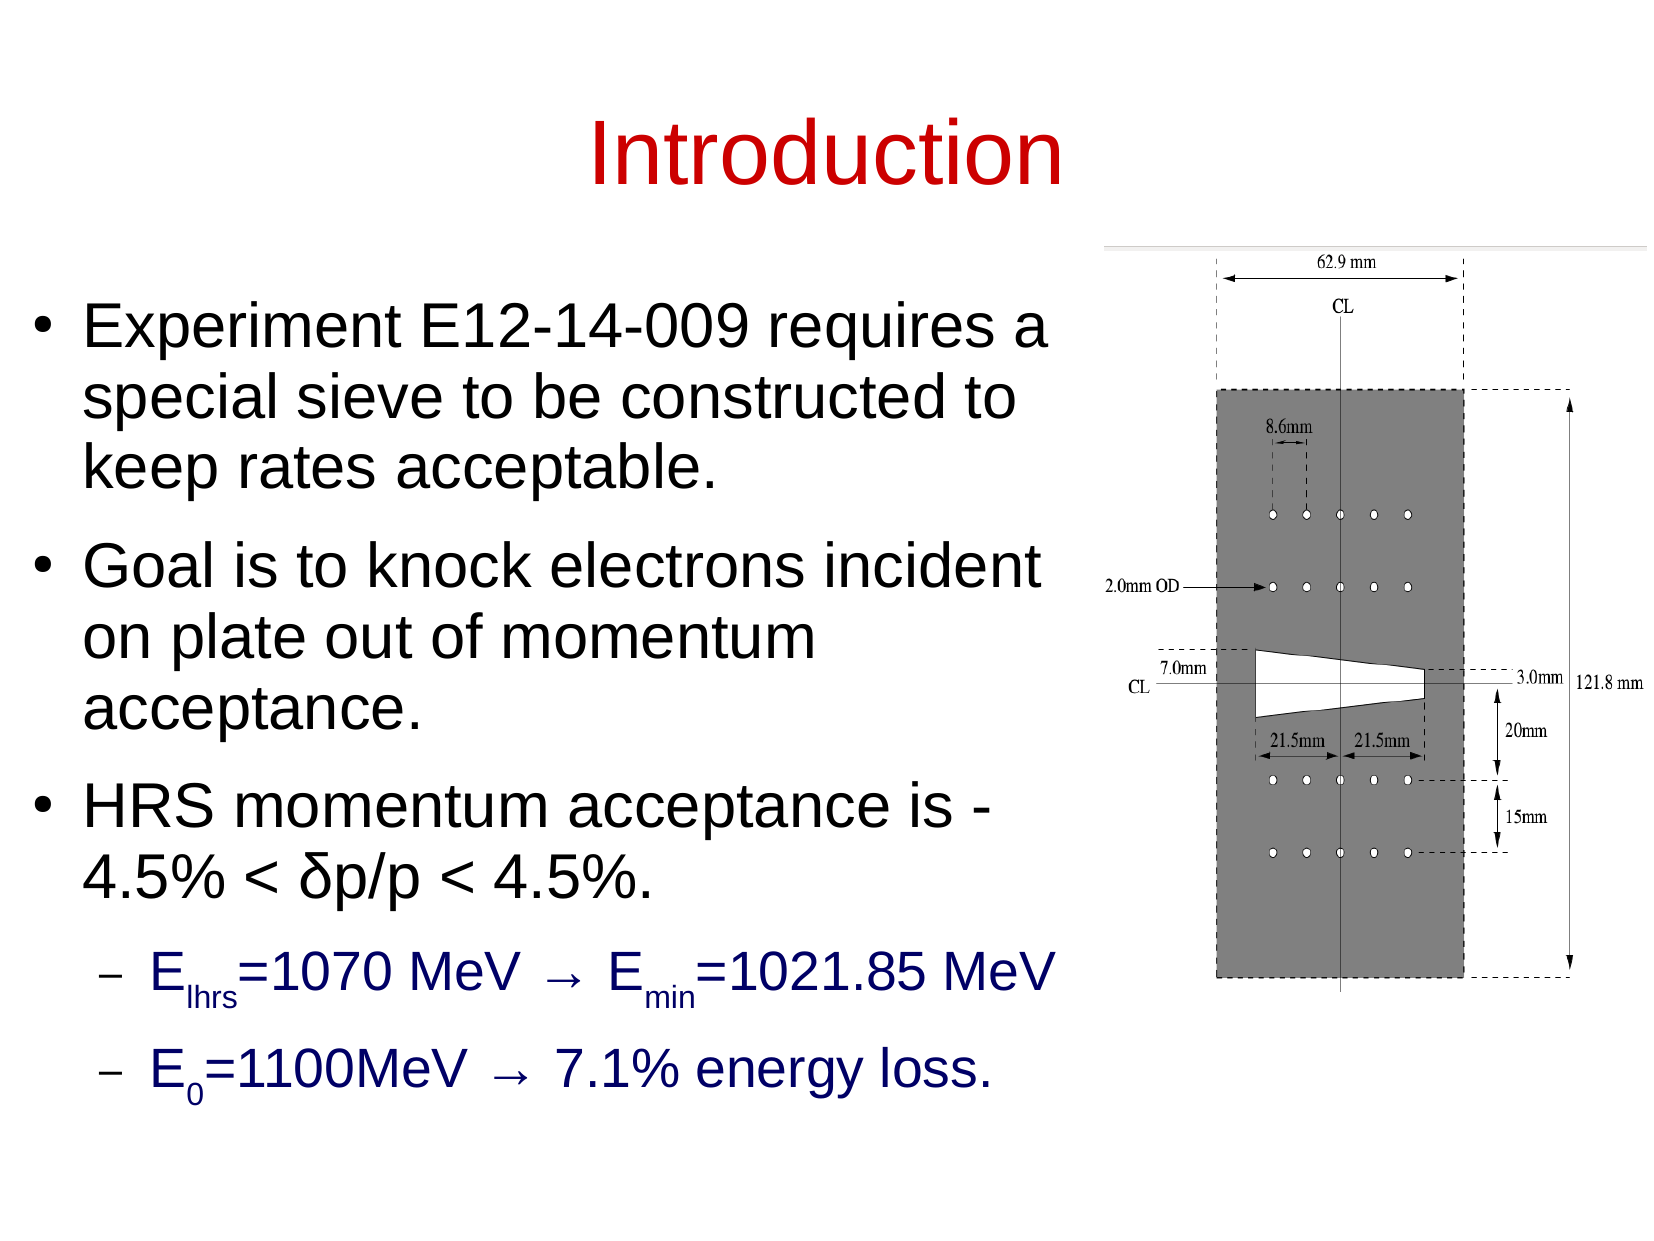

# Introduction
Experiment E12-14-009 requires a special sieve to be constructed to keep rates acceptable.
Goal is to knock electrons incident on plate out of momentum acceptance.
HRS momentum acceptance is -4.5% < δp/p < 4.5%.
Elhrs=1070 MeV → Emin=1021.85 MeV
E0=1100MeV → 7.1% energy loss.